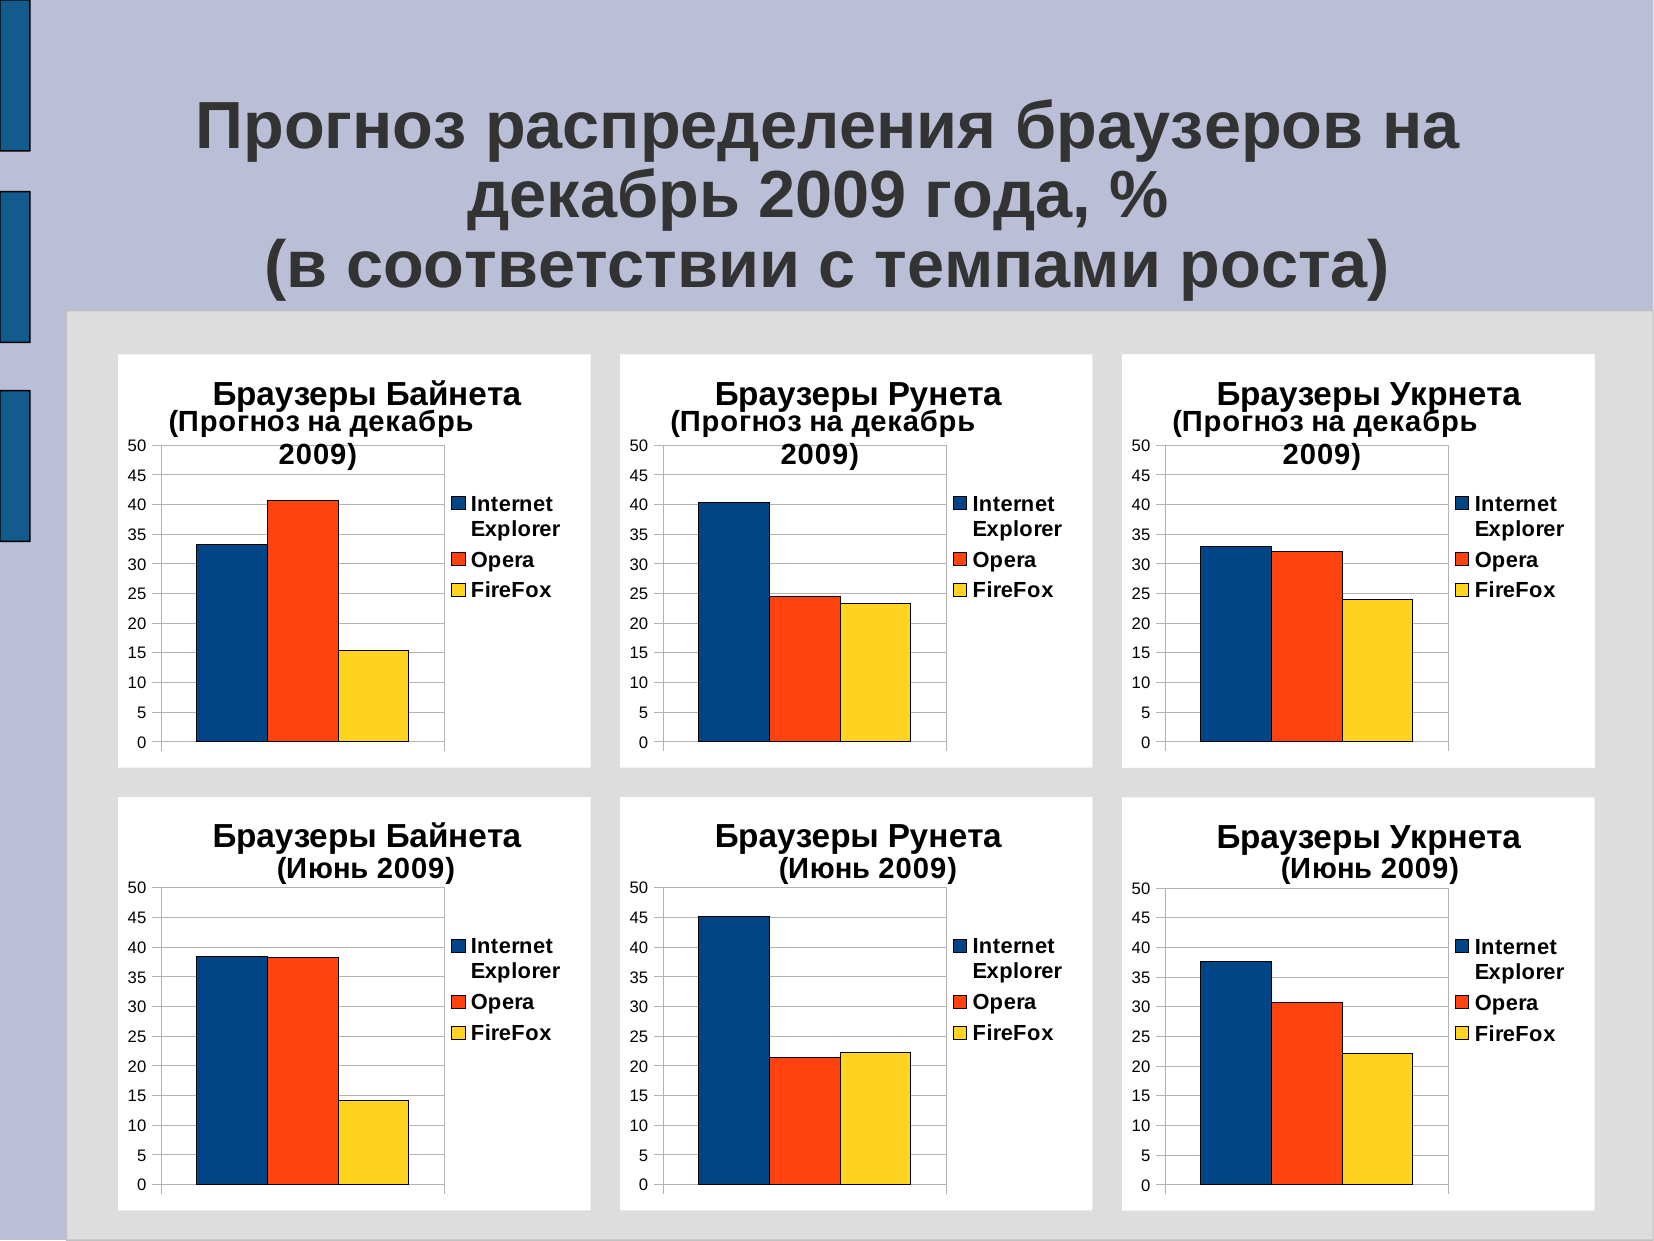

# Прогноз распределения браузеров на декабрь 2009 года, % (в соответствии с темпами роста)
### Chart: Браузеры Байнета
(Прогноз на декабрь 2009)
| Category | Internet Explorer | Opera | FireFox |
|---|---|---|---|
| None | 33.2 | 40.7 | 15.3 |
### Chart: Браузеры Рунета
(Прогноз на декабрь 2009)
| Category | Internet Explorer | Opera | FireFox |
|---|---|---|---|
| None | 40.3 | 24.4 | 23.3 |
### Chart: Браузеры Рунета
(Прогноз на декабрь 2009)
| Category | Internet Explorer | Opera | FireFox |
|---|---|---|---|
| None | 40.3 | 24.4 | 23.3 |
### Chart: Браузеры Укрнета
(Прогноз на декабрь 2009)
| Category | Internet Explorer | Opera | FireFox |
|---|---|---|---|
| None | 32.9 | 32.0 | 24.0 |
### Chart: Браузеры Байнета
(Июнь 2009)
| Category | Internet Explorer | Opera | FireFox |
|---|---|---|---|
| None | 38.4 | 38.3 | 14.1 |
### Chart: Браузеры Рунета
(Июнь 2009)
| Category | Internet Explorer | Opera | FireFox |
|---|---|---|---|
| None | 45.2 | 21.4 | 22.3 |
### Chart: Браузеры Укрнета
(Июнь 2009)
| Category | Internet Explorer | Opera | FireFox |
|---|---|---|---|
| None | 37.6 | 30.7 | 22.1 |